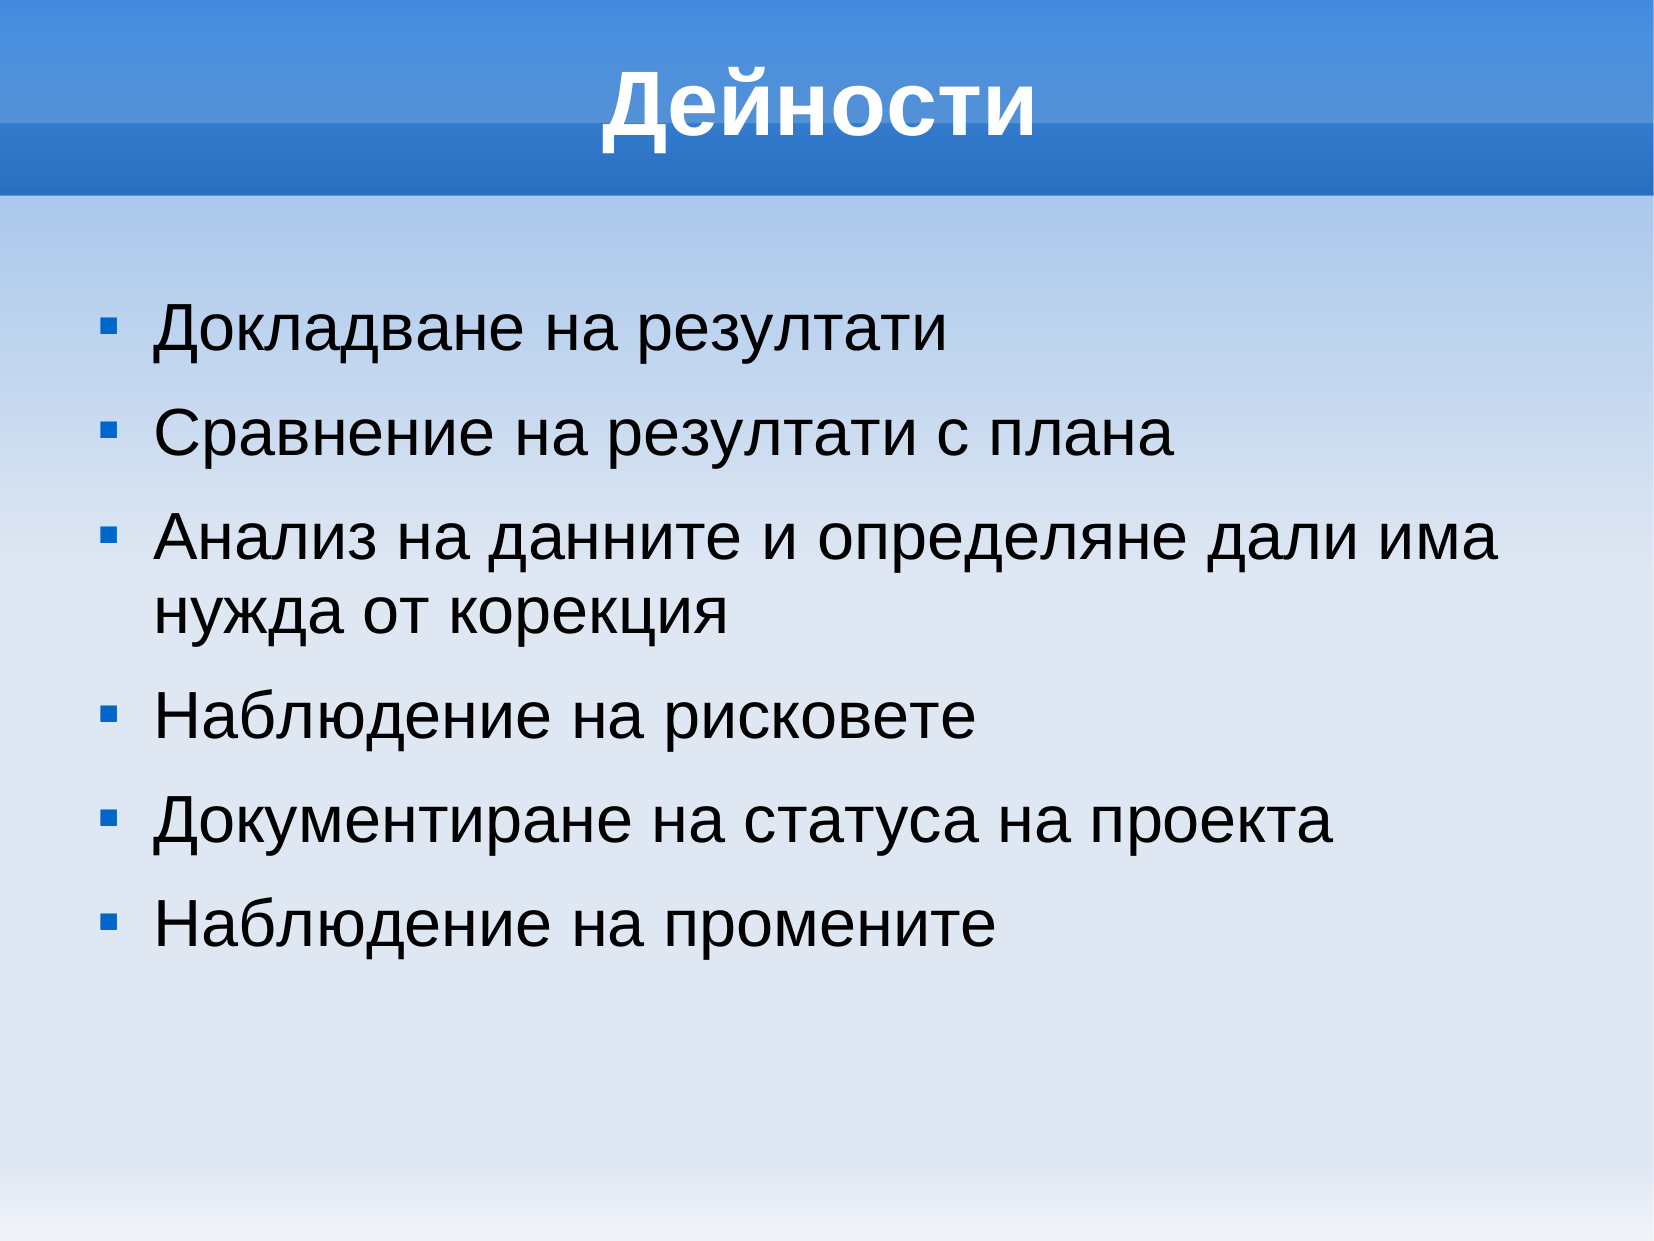

# Дейности
Докладване на резултати
Сравнение на резултати с плана
Анализ на данните и определяне дали има нужда от корекция
Наблюдение на рисковете
Документиране на статуса на проекта
Наблюдение на промените